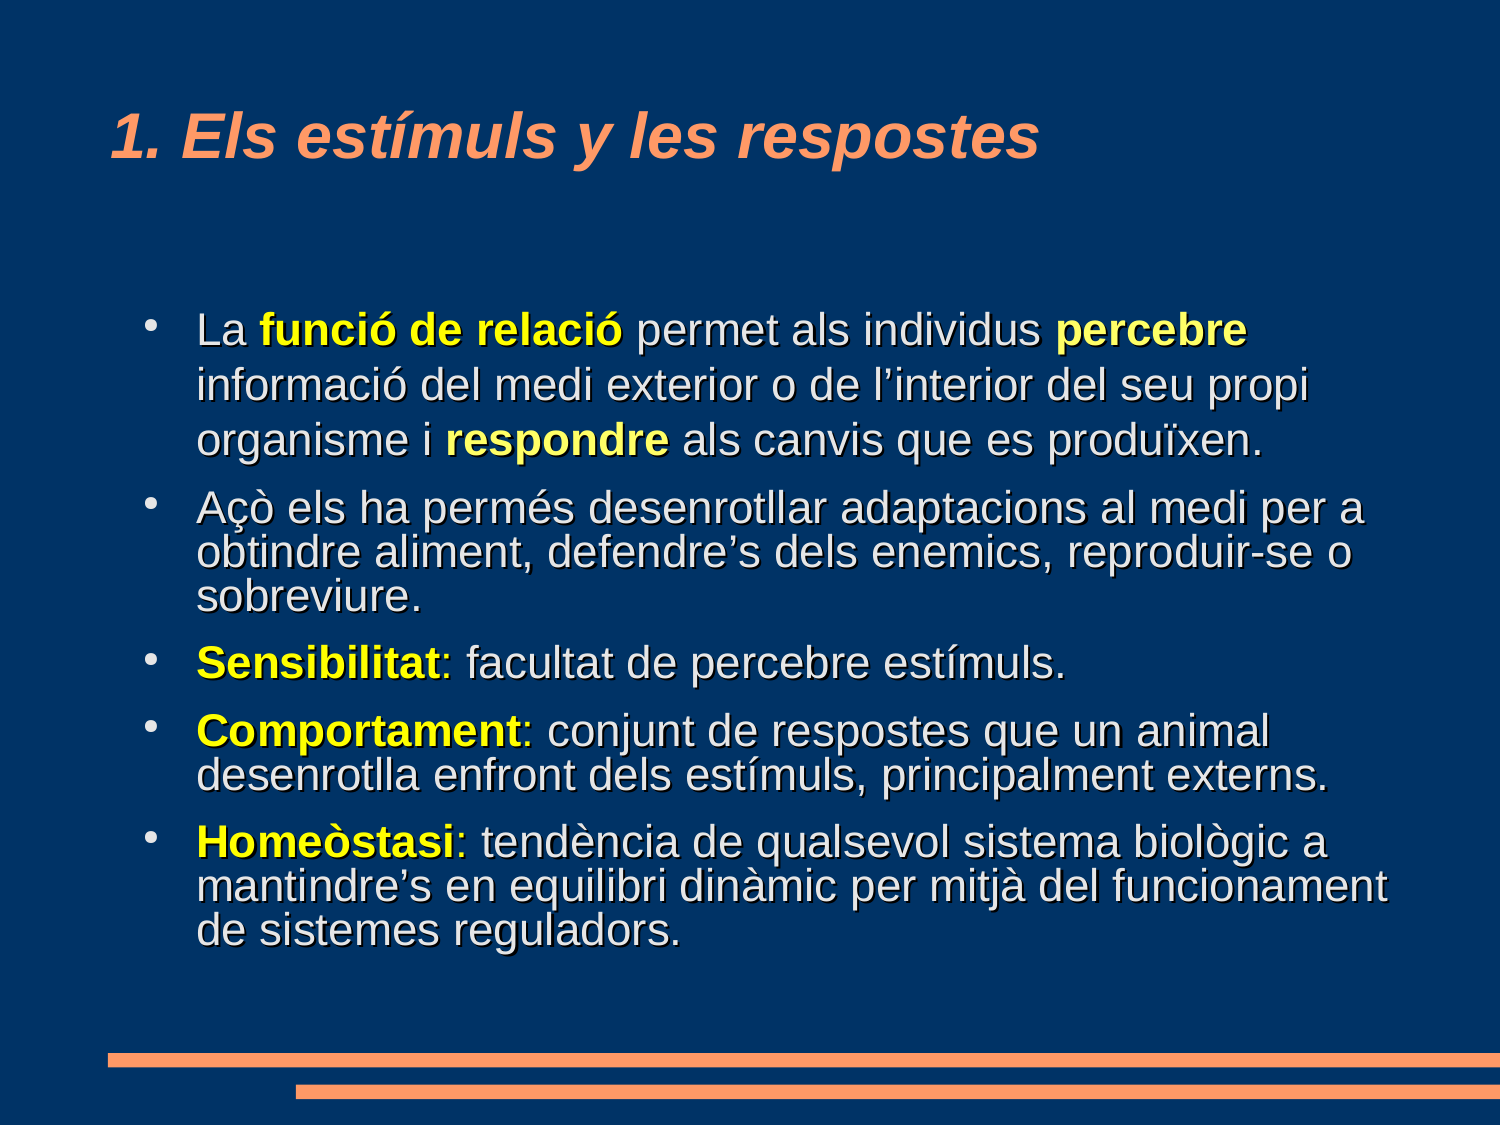

1. Els estímuls y les respostes
# La funció de relació permet als individus percebre informació del medi exterior o de l’interior del seu propi organisme i respondre als canvis que es produïxen.
Açò els ha permés desenrotllar adaptacions al medi per a obtindre aliment, defendre’s dels enemics, reproduir-se o sobreviure.
Sensibilitat: facultat de percebre estímuls.
Comportament: conjunt de respostes que un animal desenrotlla enfront dels estímuls, principalment externs.
Homeòstasi: tendència de qualsevol sistema biològic a mantindre’s en equilibri dinàmic per mitjà del funcionament de sistemes reguladors.